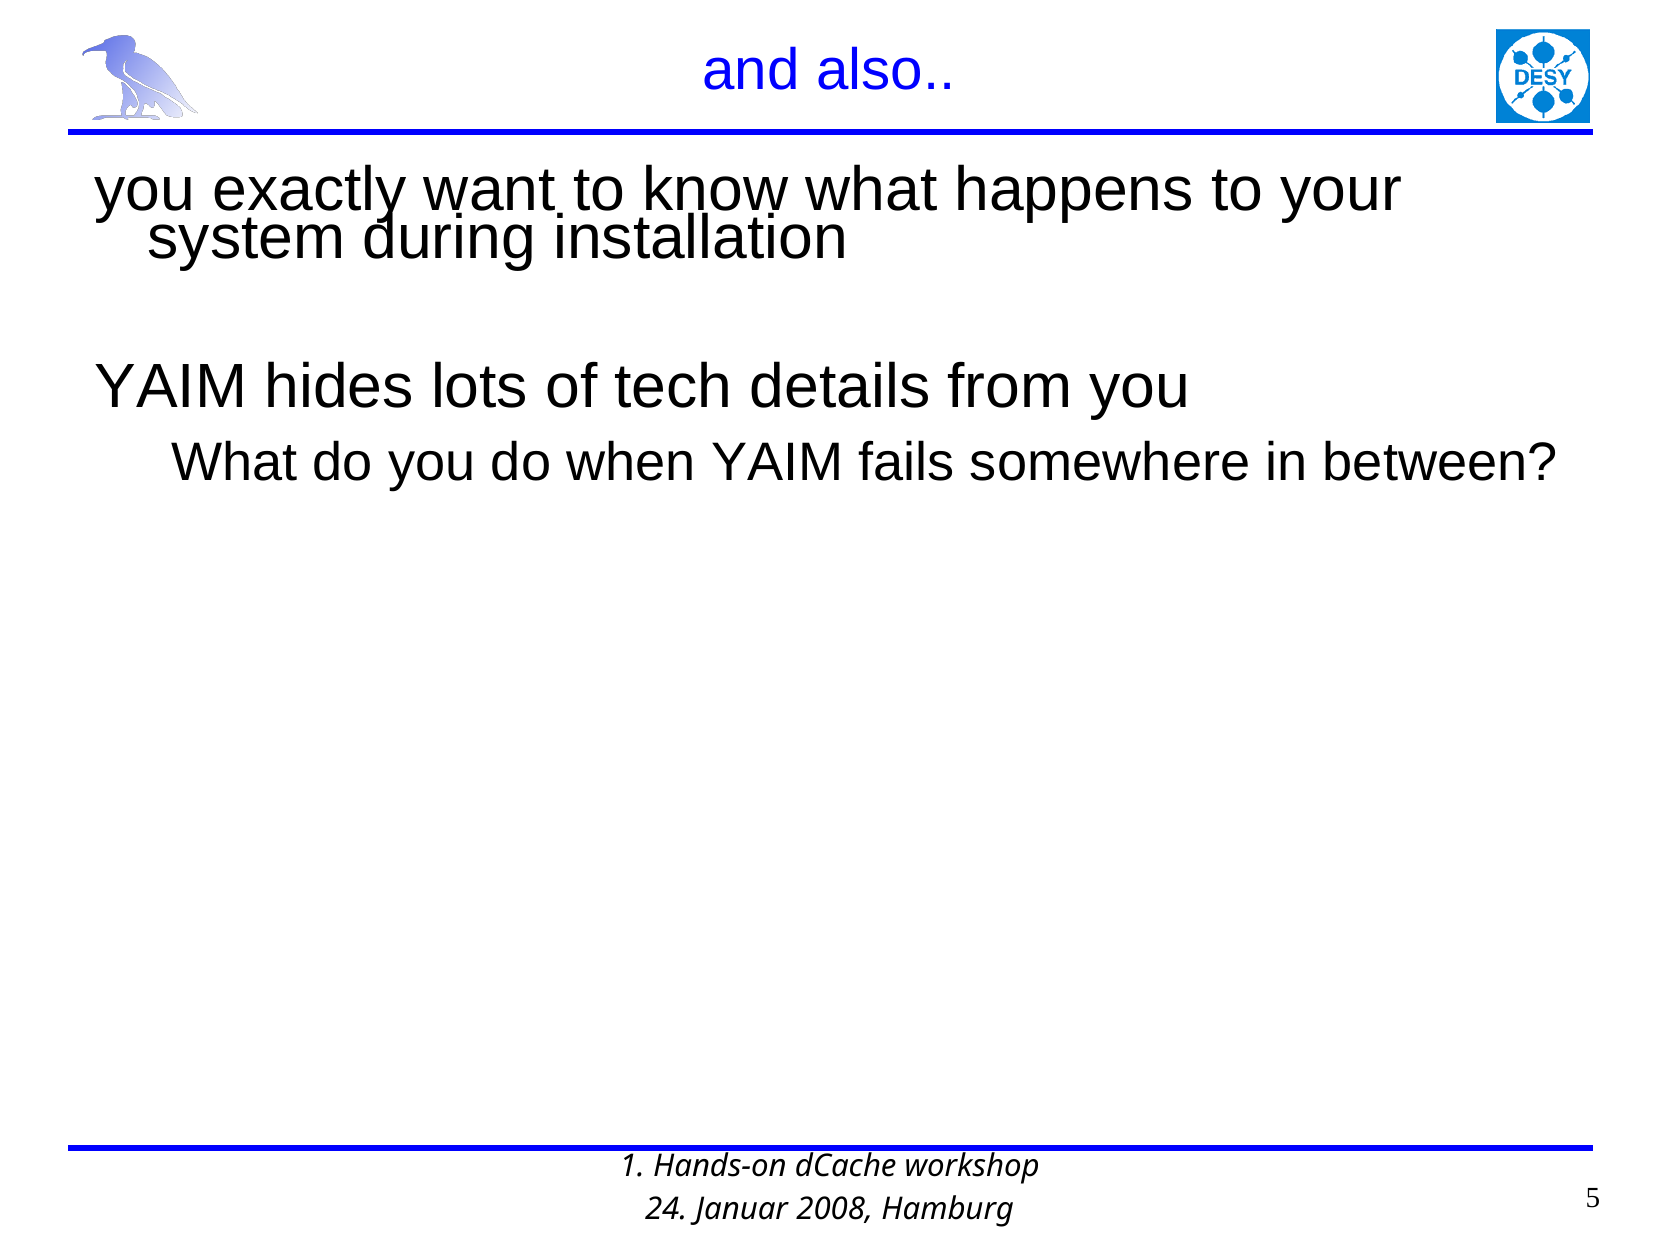

# and also..
you exactly want to know what happens to your system during installation
YAIM hides lots of tech details from you
What do you do when YAIM fails somewhere in between?
5